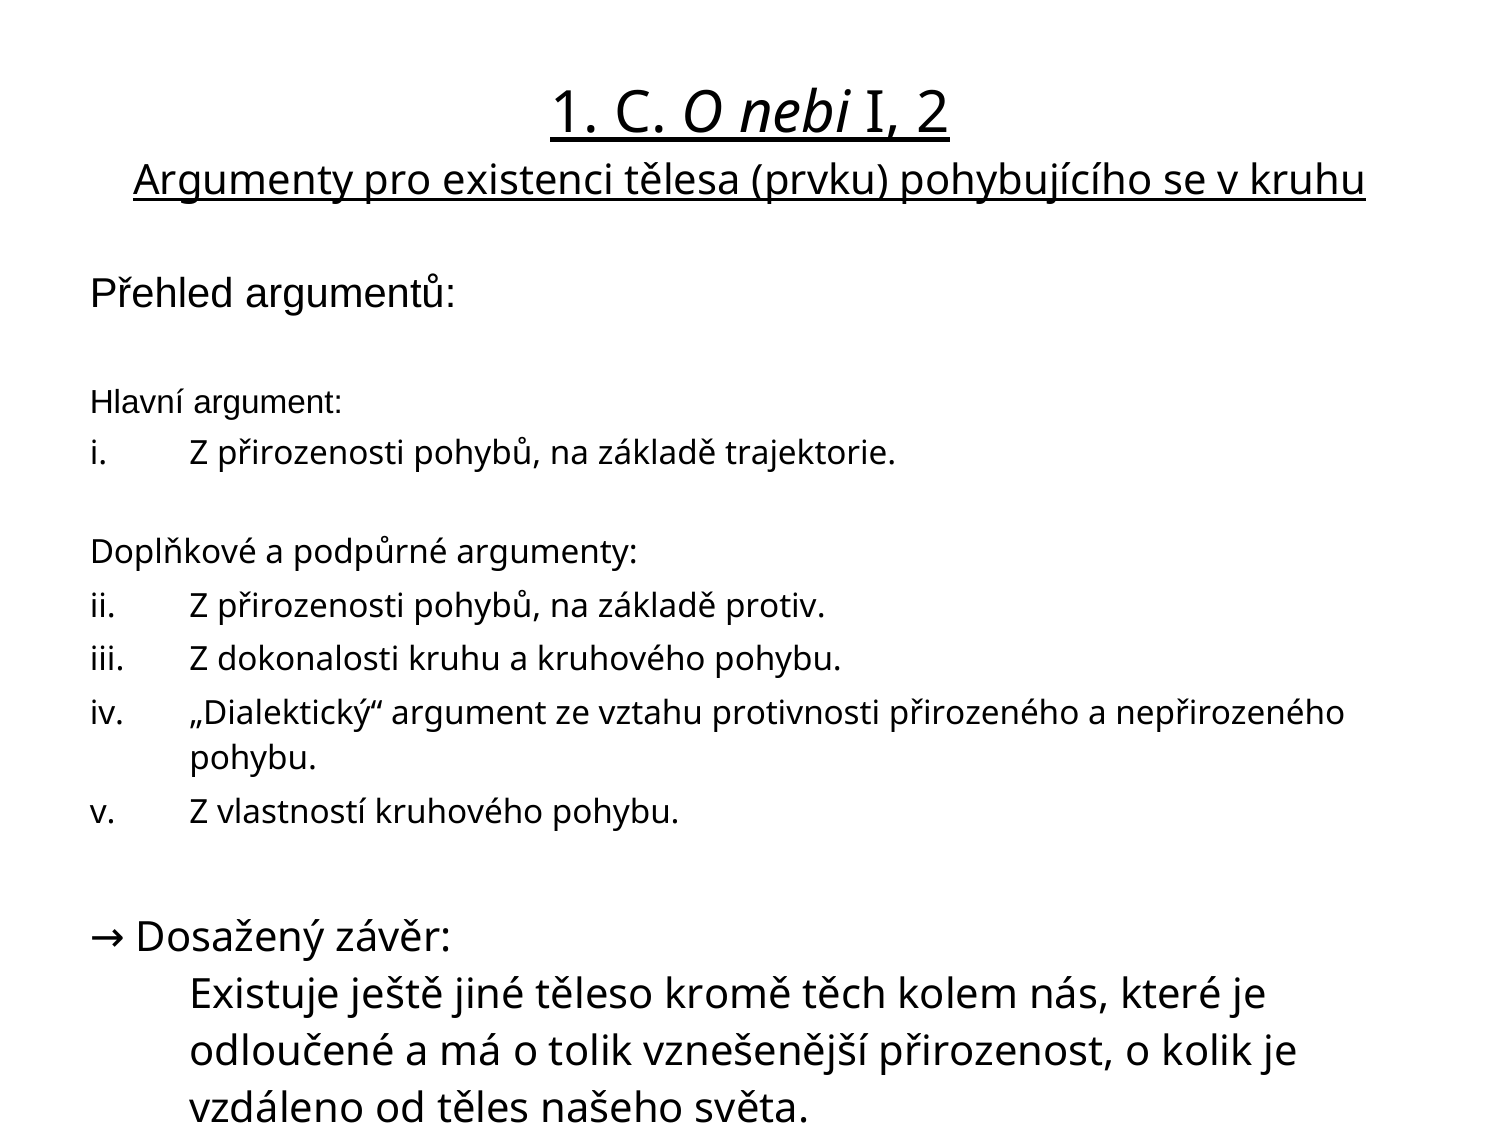

# 1. C. O nebi I, 2 Argumenty pro existenci tělesa (prvku) pohybujícího se v kruhu
Přehled argumentů:
Hlavní argument:
Z přirozenosti pohybů, na základě trajektorie.
Doplňkové a podpůrné argumenty:
Z přirozenosti pohybů, na základě protiv.
Z dokonalosti kruhu a kruhového pohybu.
„Dialektický“ argument ze vztahu protivnosti přirozeného a nepřirozeného pohybu.
Z vlastností kruhového pohybu.
→ Dosažený závěr:
Existuje ještě jiné těleso kromě těch kolem nás, které je odloučené a má o tolik vznešenější přirozenost, o kolik je vzdáleno od těles našeho světa.